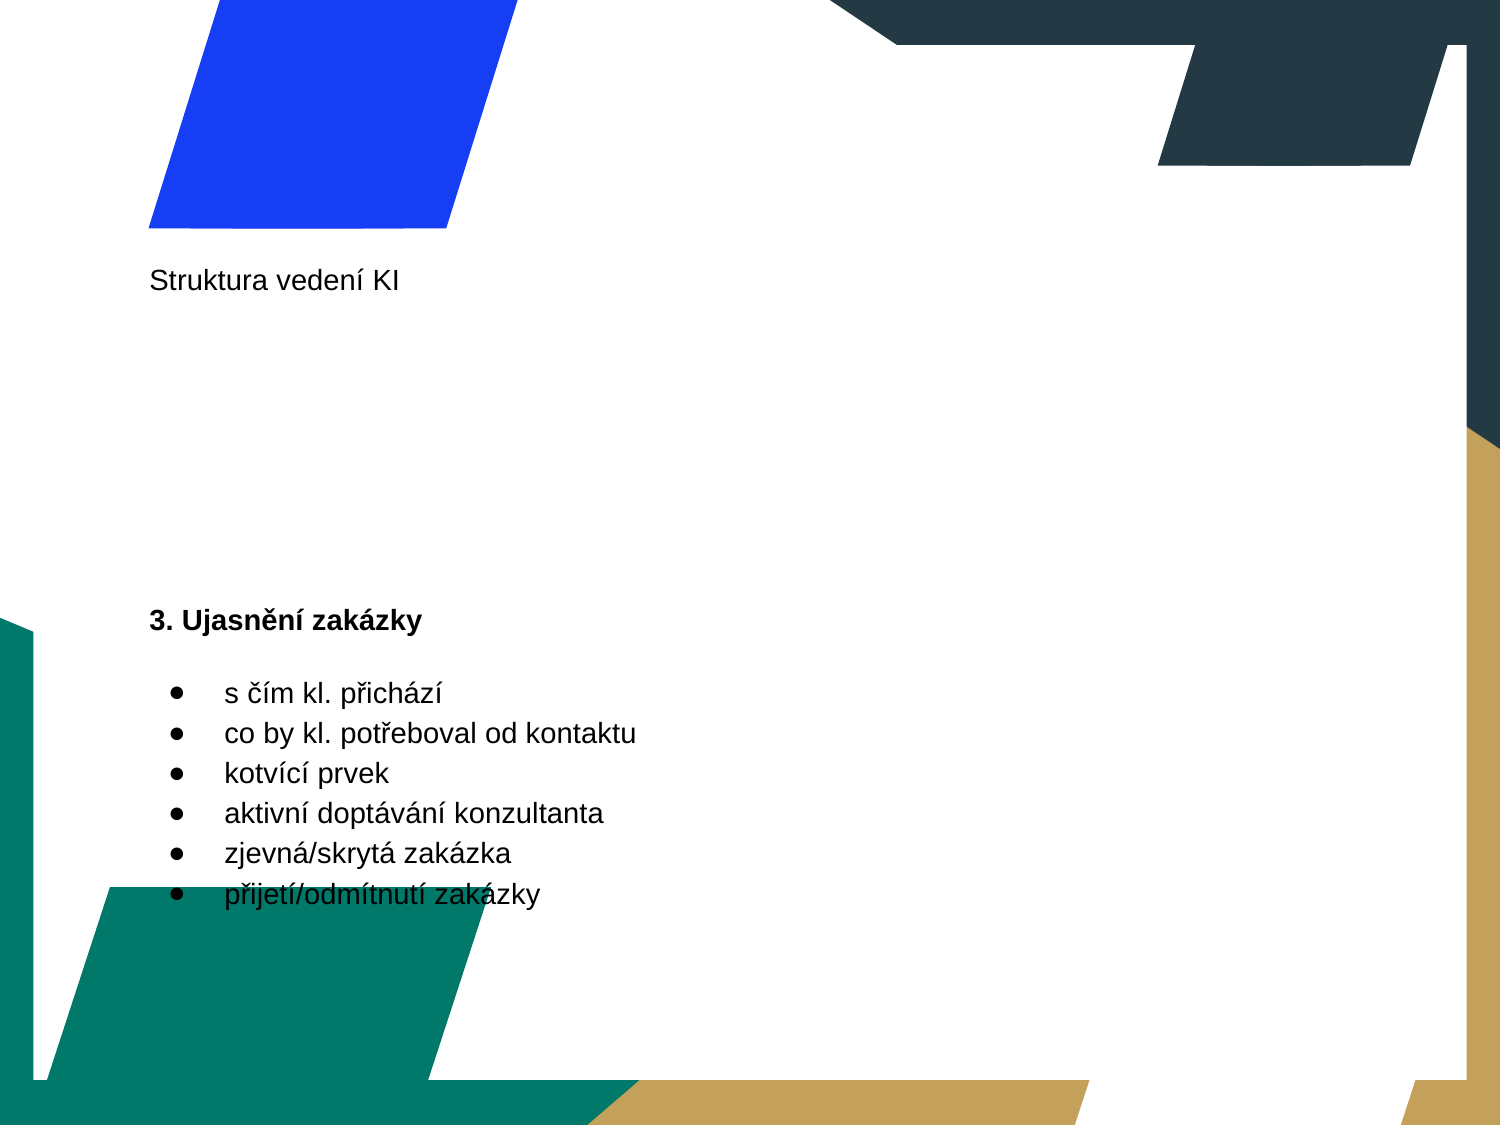

# Struktura vedení KI
3. Ujasnění zakázky
s čím kl. přichází
co by kl. potřeboval od kontaktu
kotvící prvek
aktivní doptávání konzultanta
zjevná/skrytá zakázka
přijetí/odmítnutí zakázky